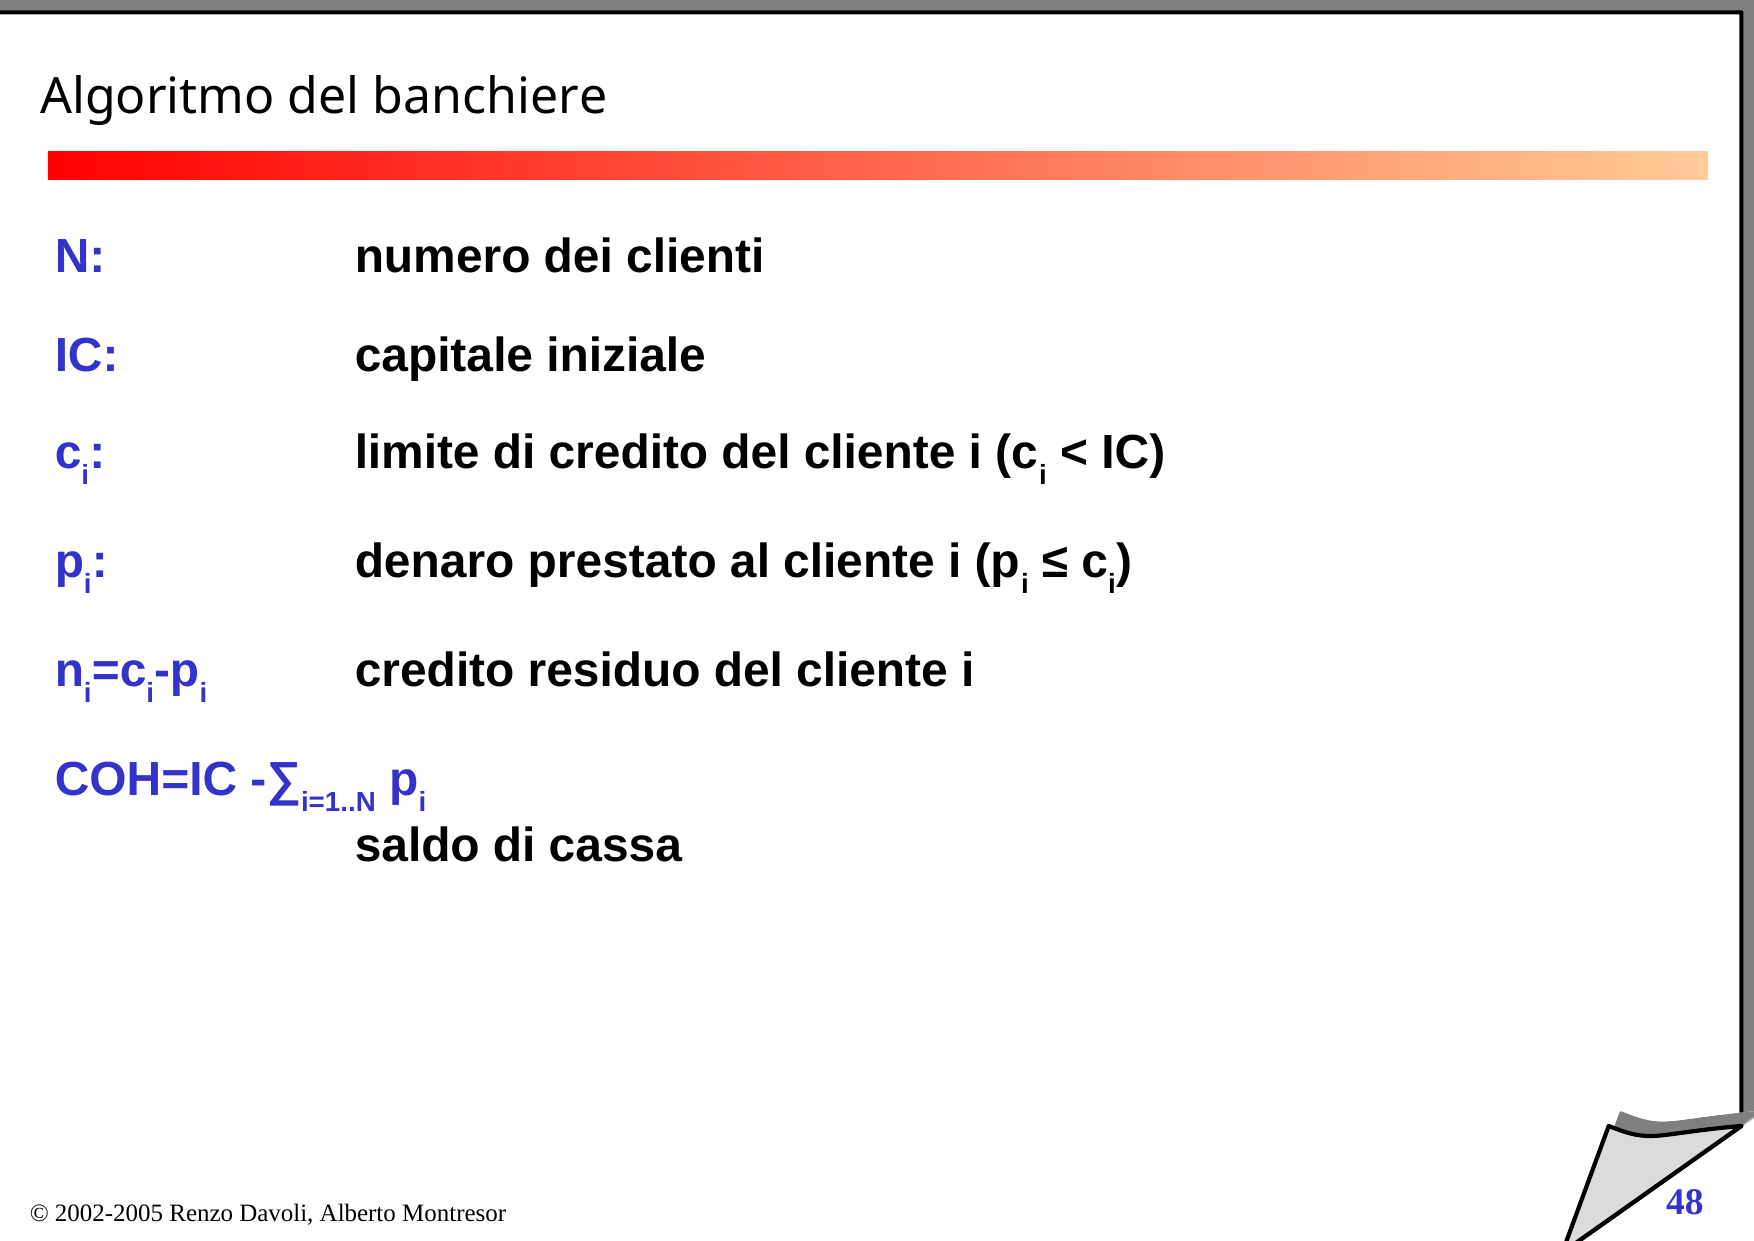

# Algoritmo del banchiere
N:		numero dei clienti
IC:		capitale iniziale
ci:		limite di credito del cliente i (ci < IC)
pi:		denaro prestato al cliente i (pi ≤ ci)
ni=ci-pi	credito residuo del cliente i
COH=IC -∑i=1..N pi
		saldo di cassa